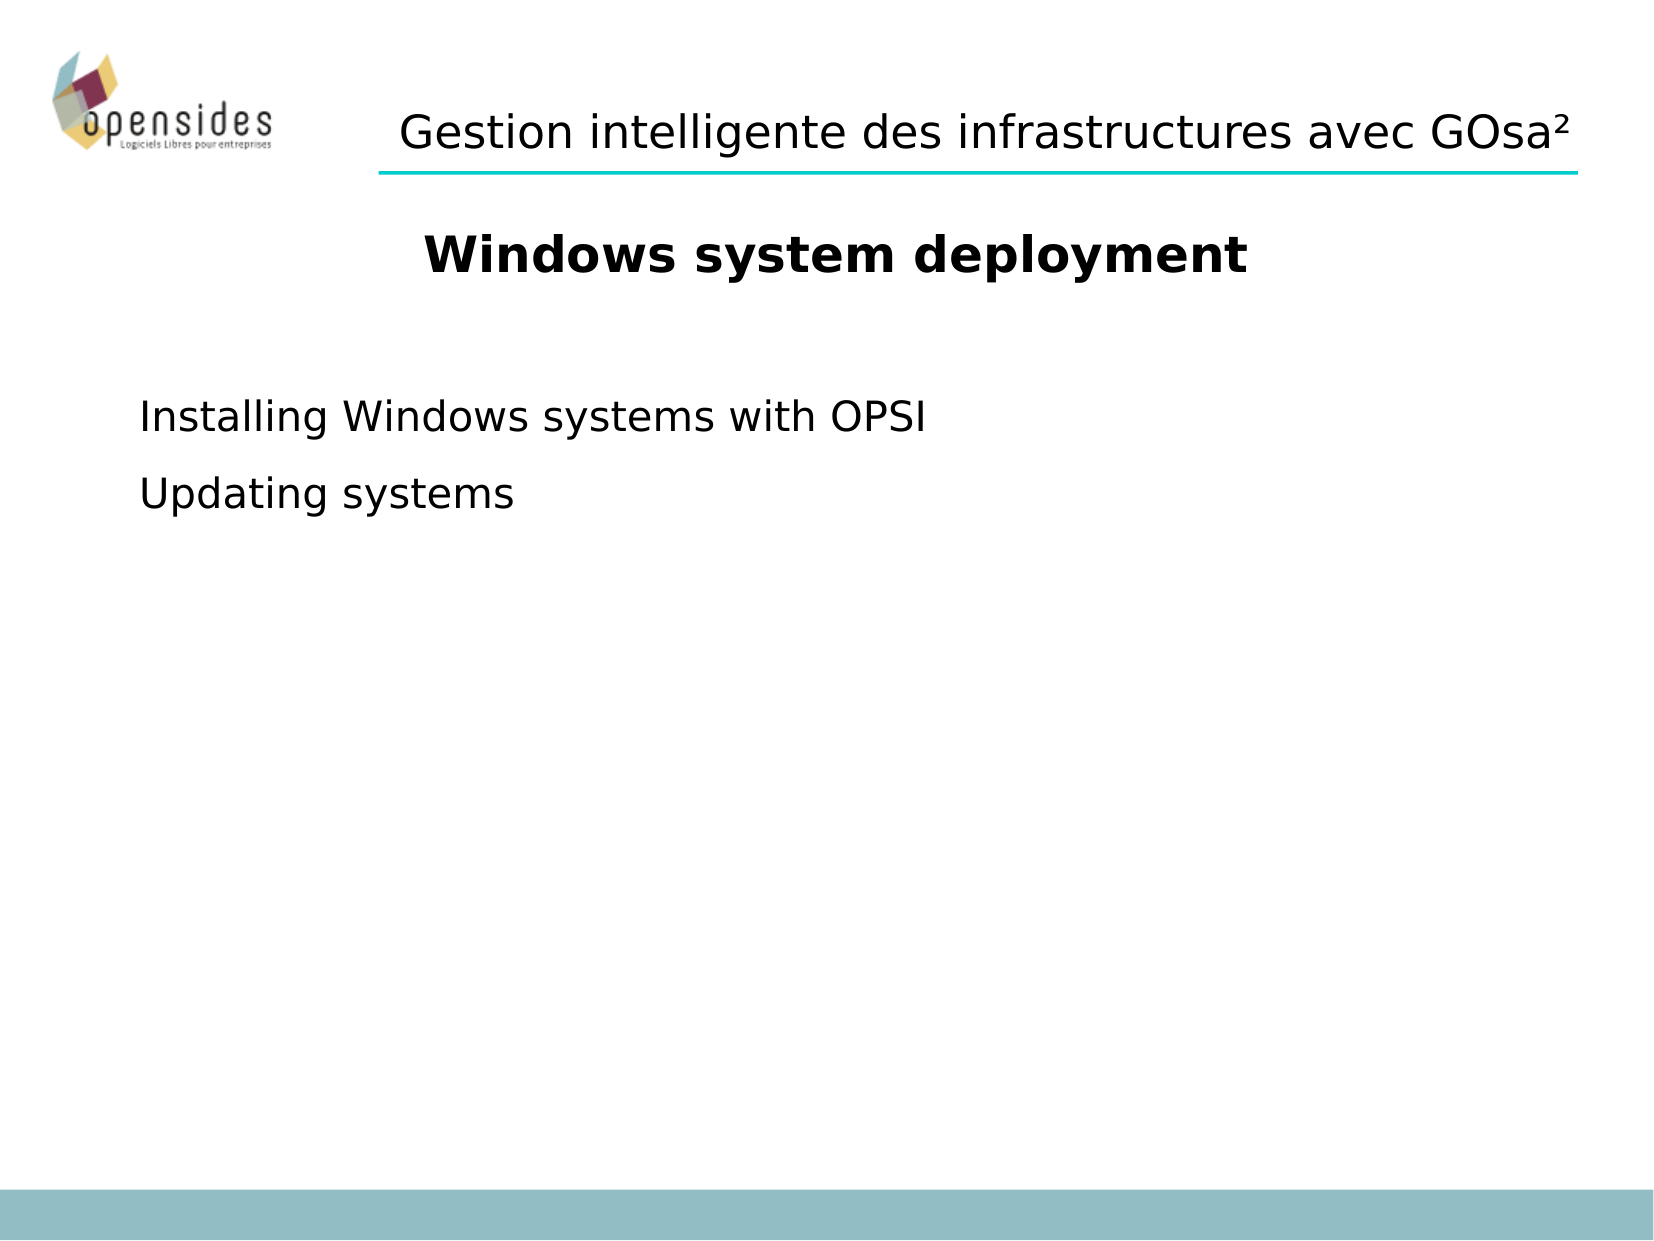

Gestion intelligente des infrastructures avec GOsa²
# Windows system deployment
Installing Windows systems with OPSI
Updating systems